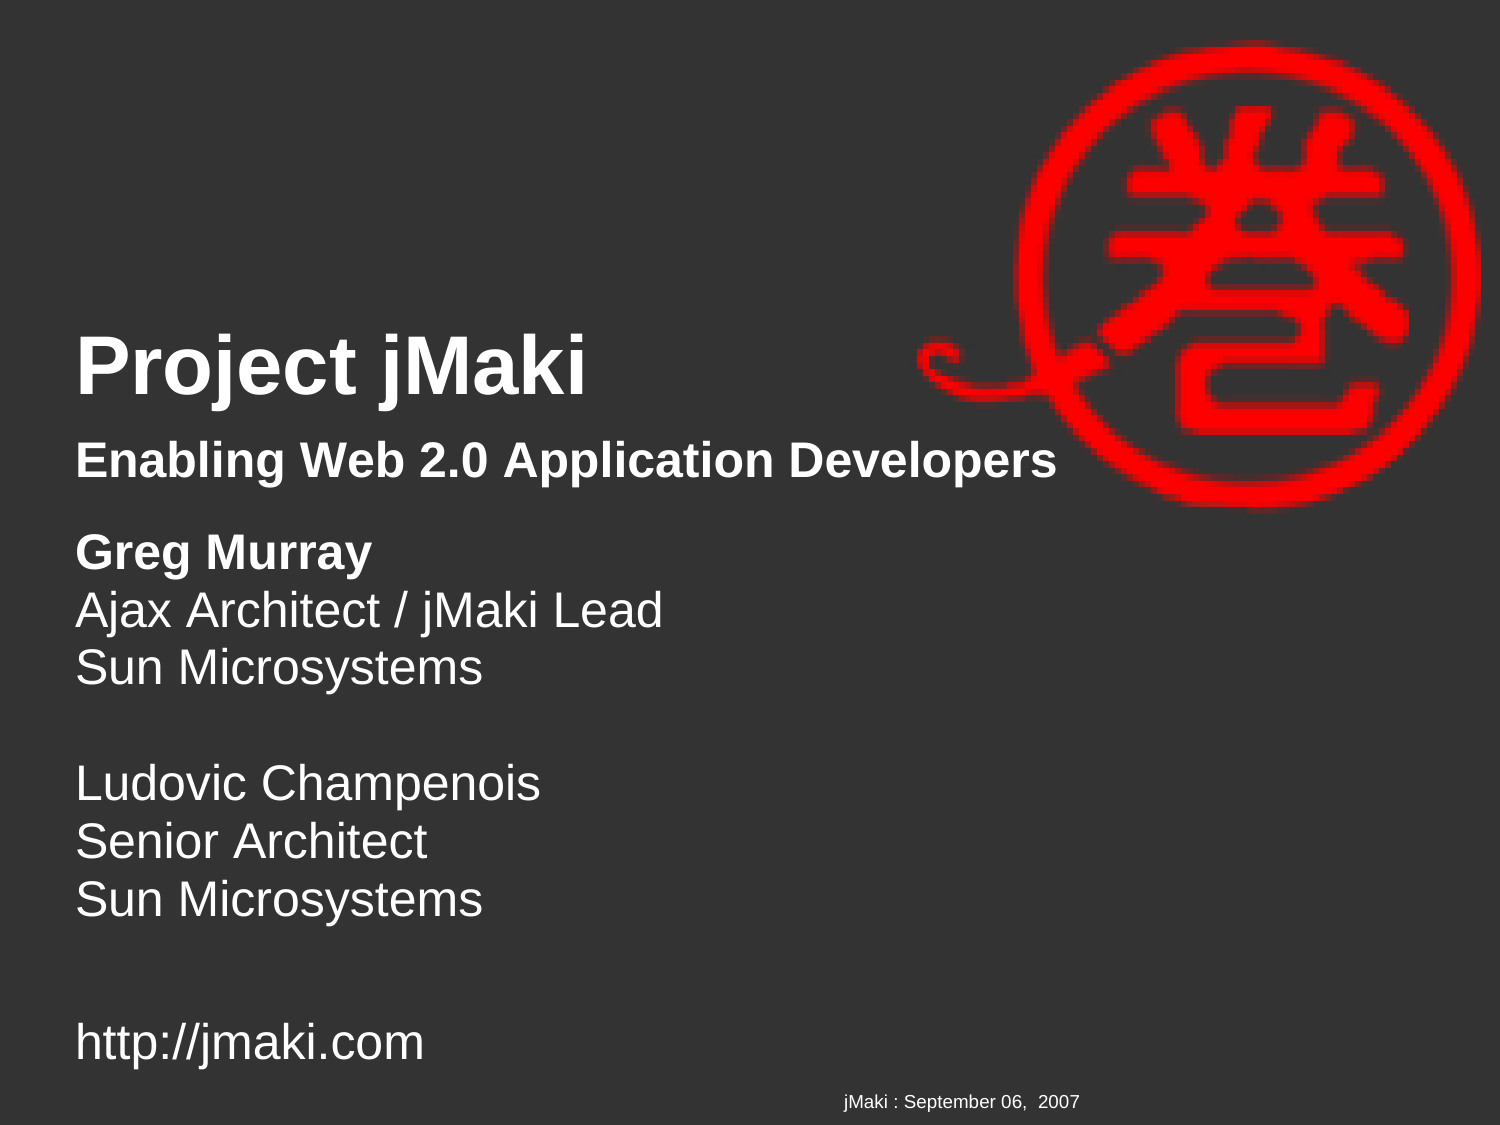

# Project jMaki Enabling Web 2.0 Application Developers
Greg Murray
Ajax Architect / jMaki Lead
Sun Microsystems
Ludovic Champenois
Senior Architect
Sun Microsystems
http://jmaki.com